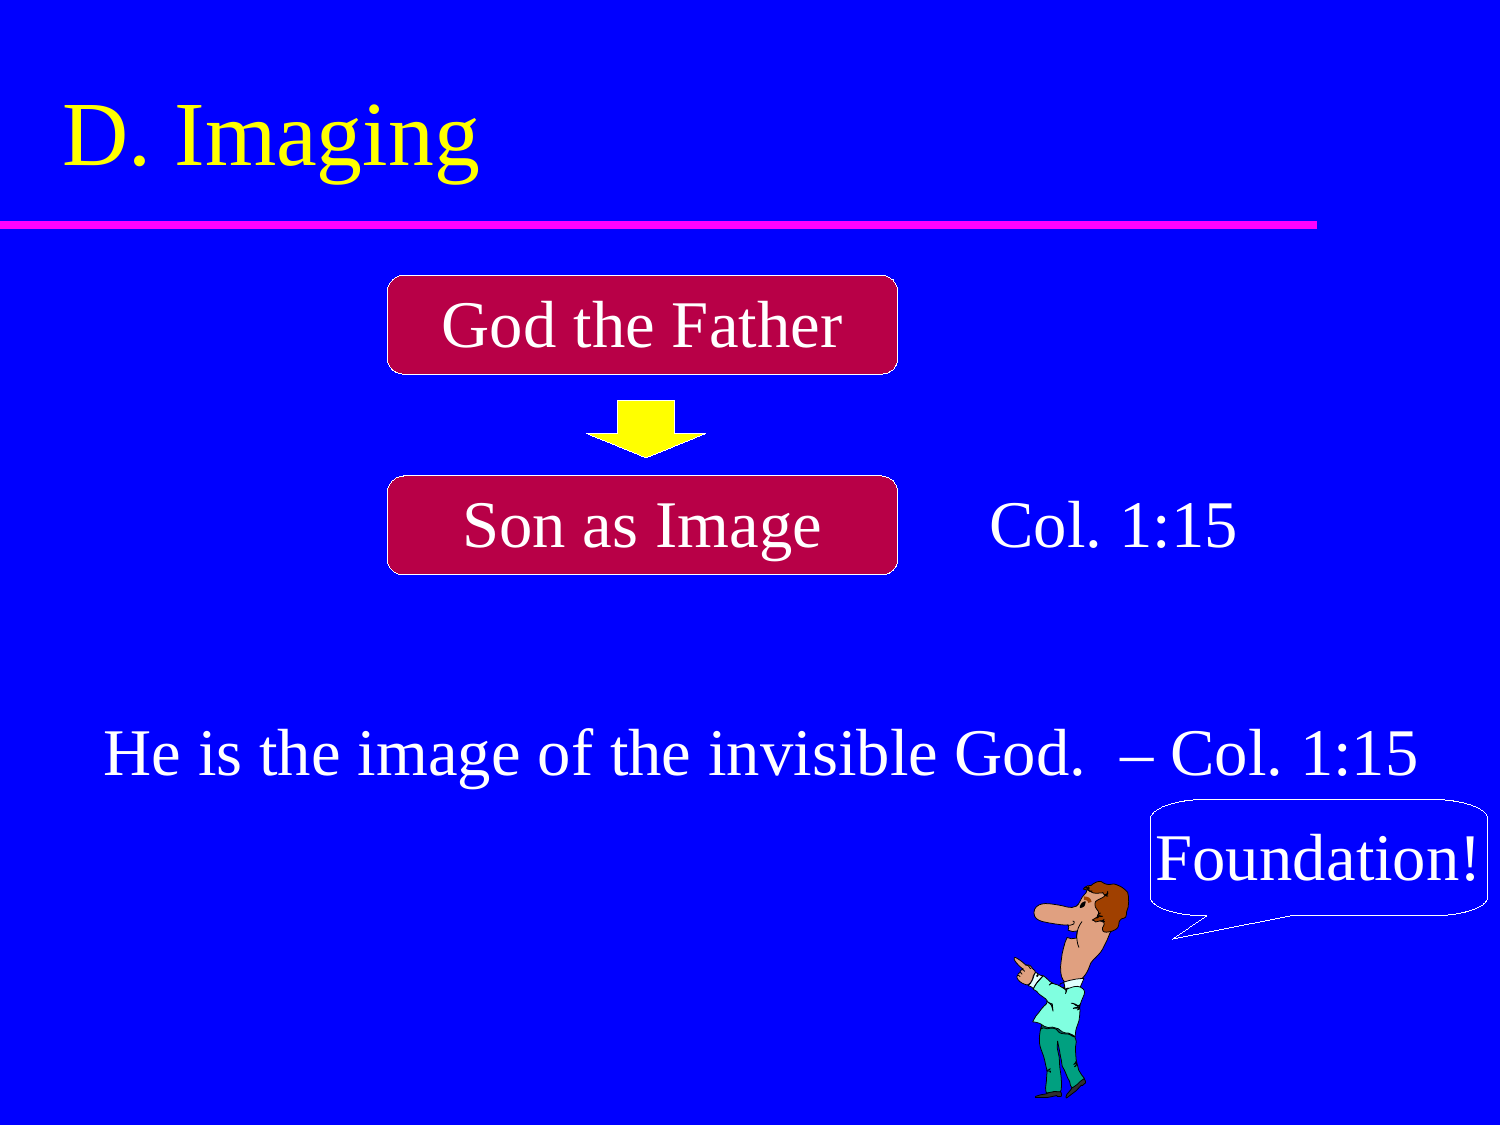

# D. Imaging
God the Father
Son as Image
Col. 1:15
He is the image of the invisible God. – Col. 1:15
Foundation!